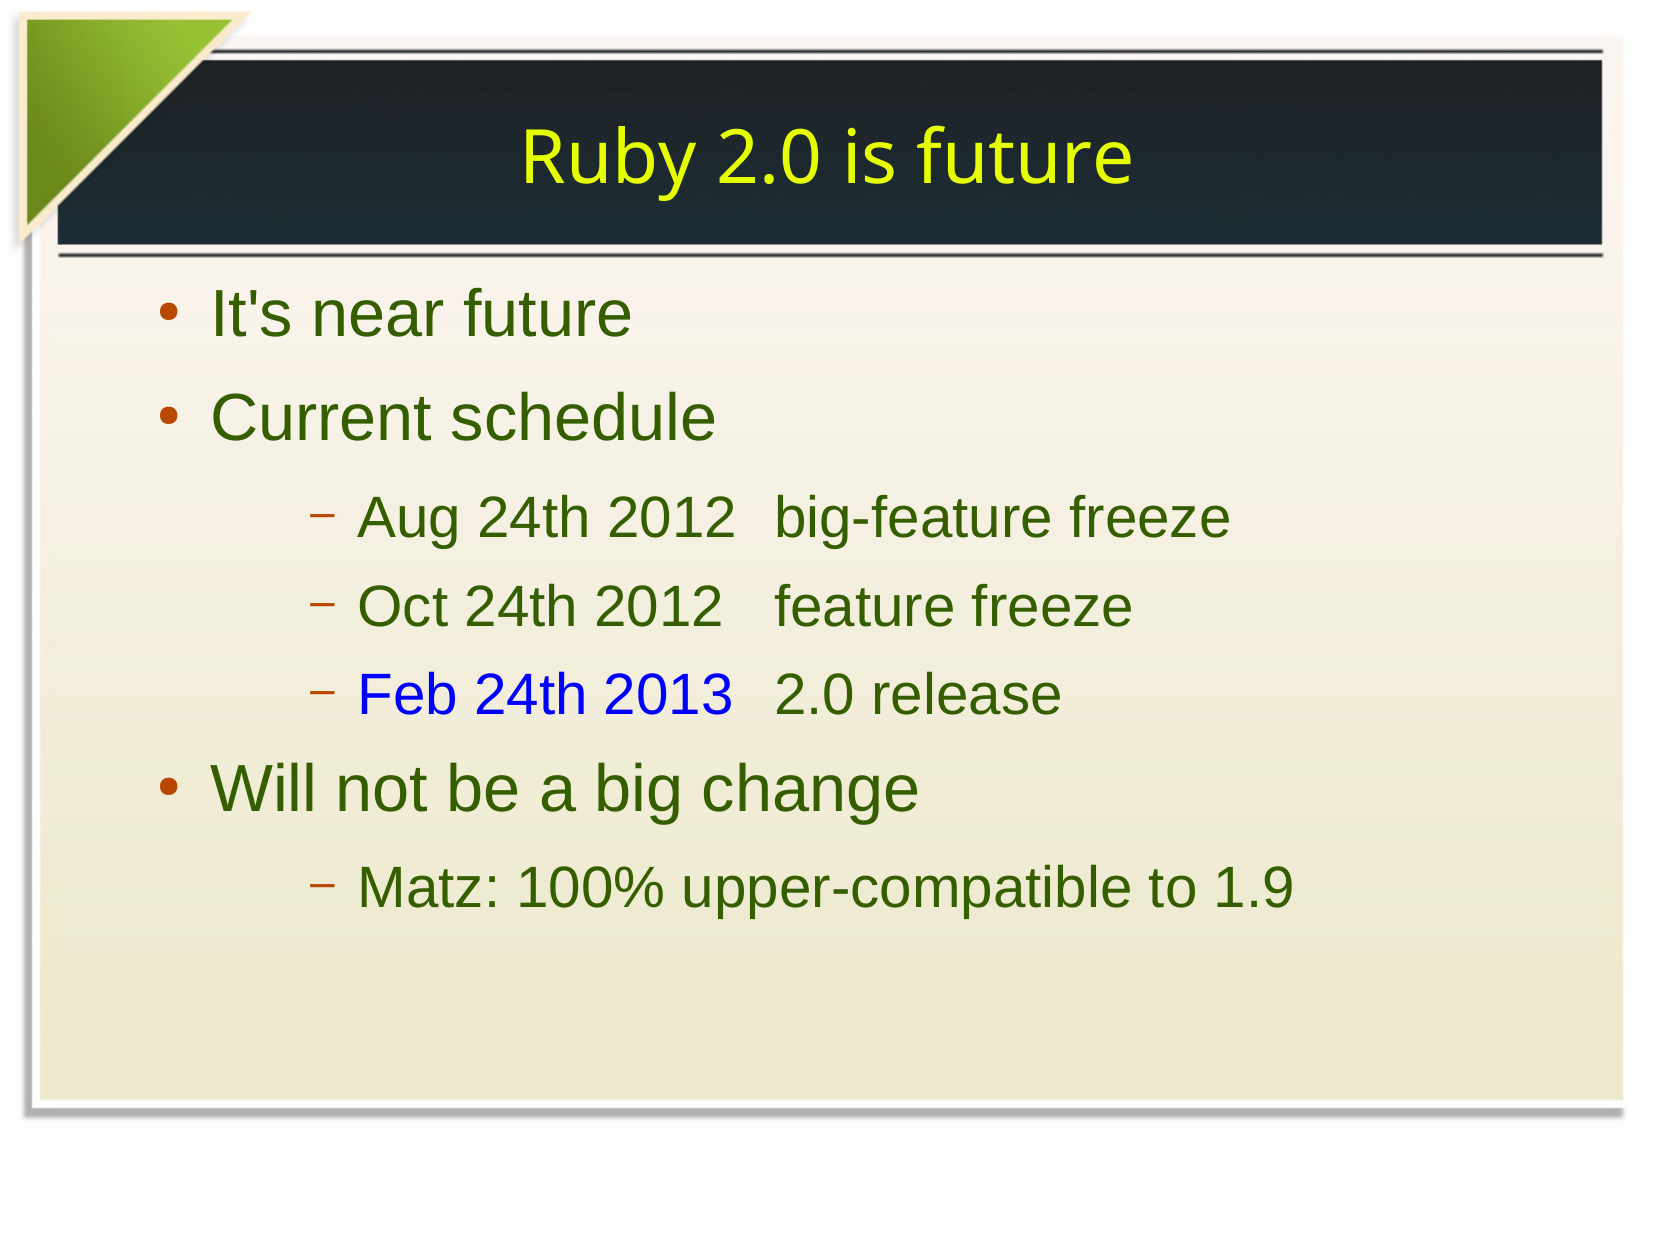

# Ruby 2.0 is future
It's near future
Current schedule
Aug 24th 2012	big-feature freeze
Oct 24th 2012	feature freeze
Feb 24th 2013	2.0 release
Will not be a big change
Matz: 100% upper-compatible to 1.9